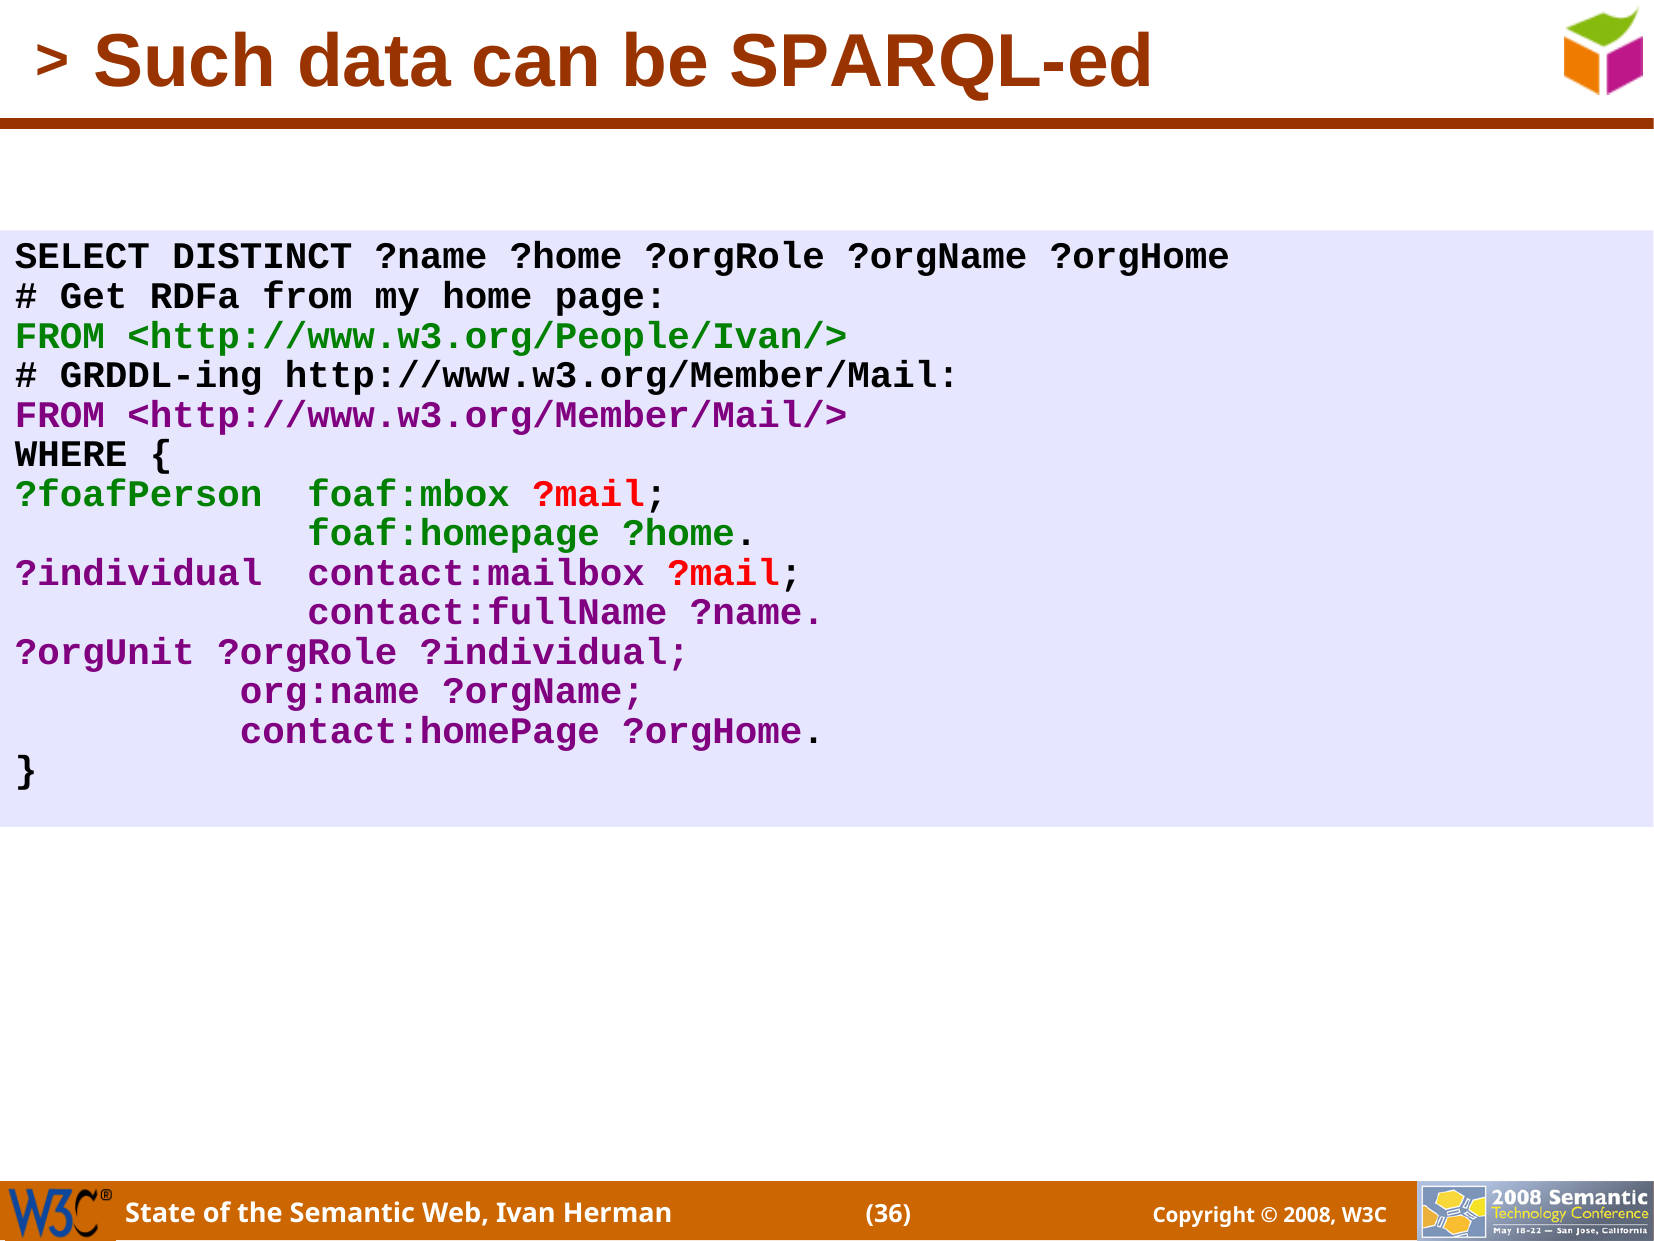

# Such data can be SPARQL-ed
SELECT DISTINCT ?name ?home ?orgRole ?orgName ?orgHome
# Get RDFa from my home page:
FROM <http://www.w3.org/People/Ivan/>
# GRDDL-ing http://www.w3.org/Member/Mail:
FROM <http://www.w3.org/Member/Mail/>
WHERE {
?foafPerson foaf:mbox ?mail;
 foaf:homepage ?home.
?individual contact:mailbox ?mail;
 contact:fullName ?name.
?orgUnit ?orgRole ?individual;
 org:name ?orgName;
 contact:homePage ?orgHome.
}